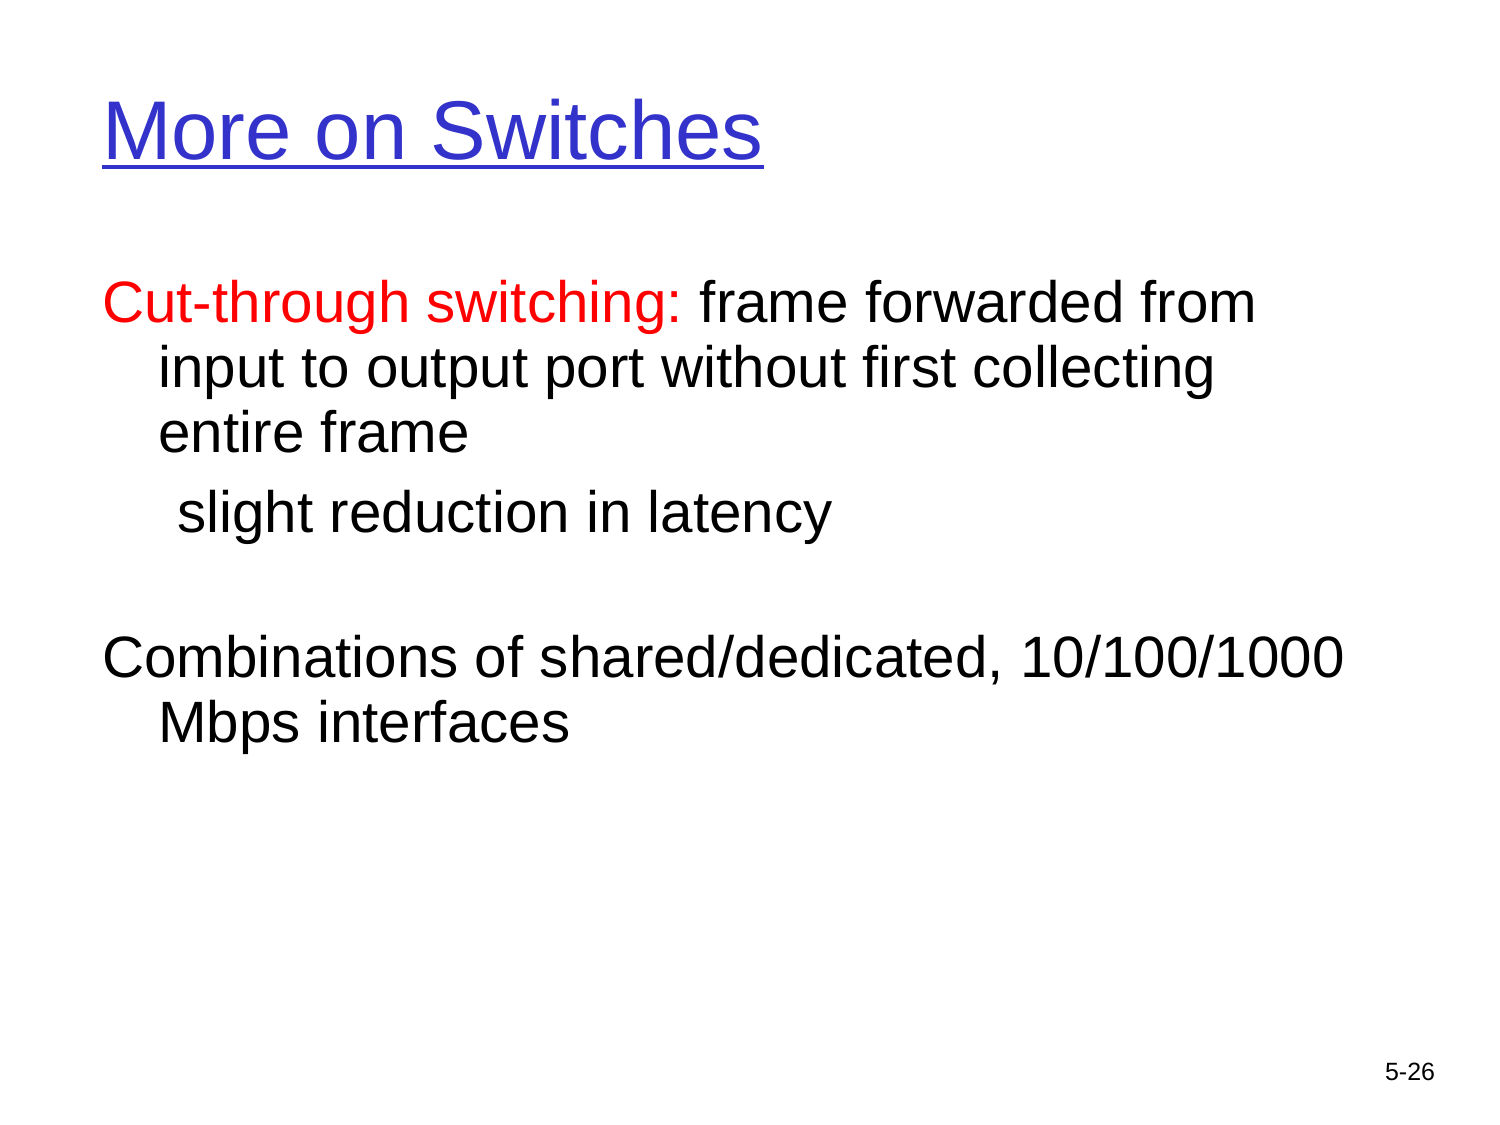

# More on Switches
Cut-through switching: frame forwarded from input to output port without first collecting entire frame
slight reduction in latency
Combinations of shared/dedicated, 10/100/1000 Mbps interfaces
26